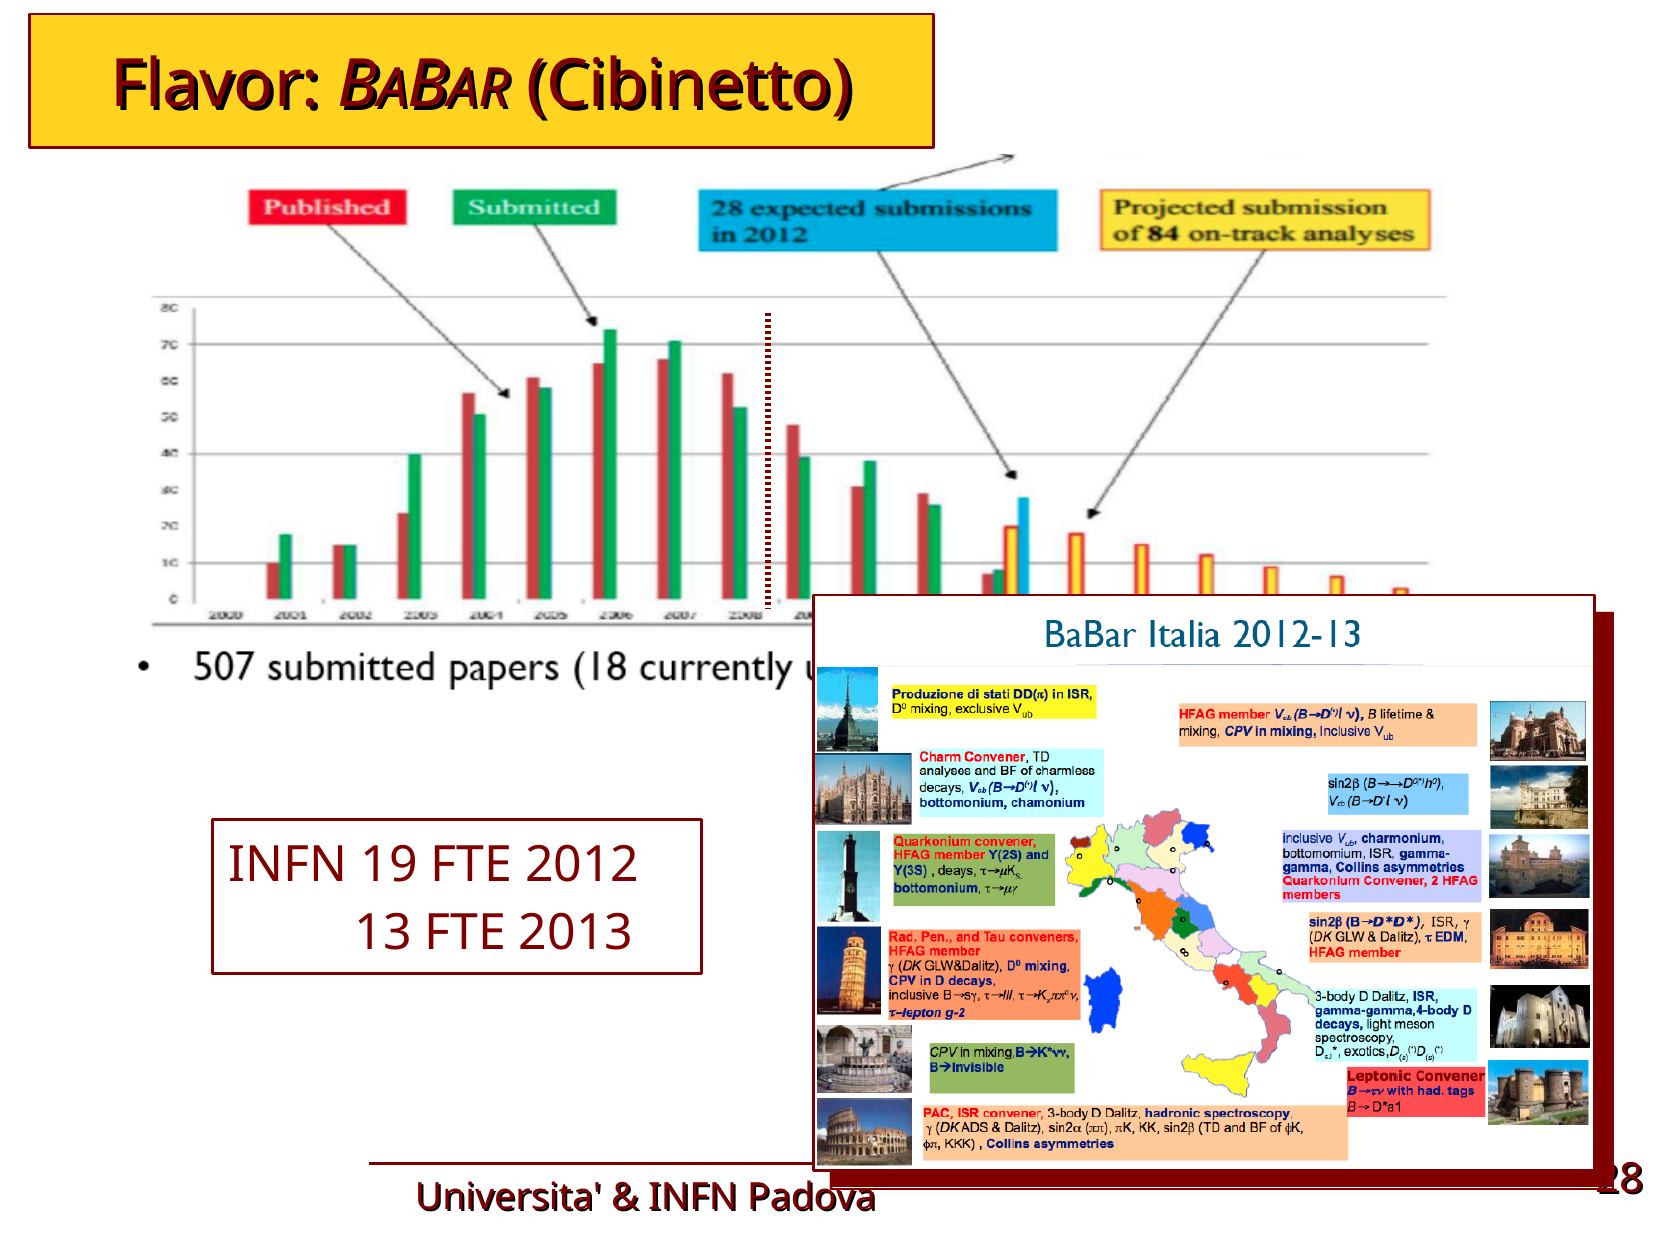

# Flavor: BABAR (Cibinetto)
INFN 19 FTE 2012
	 13 FTE 2013